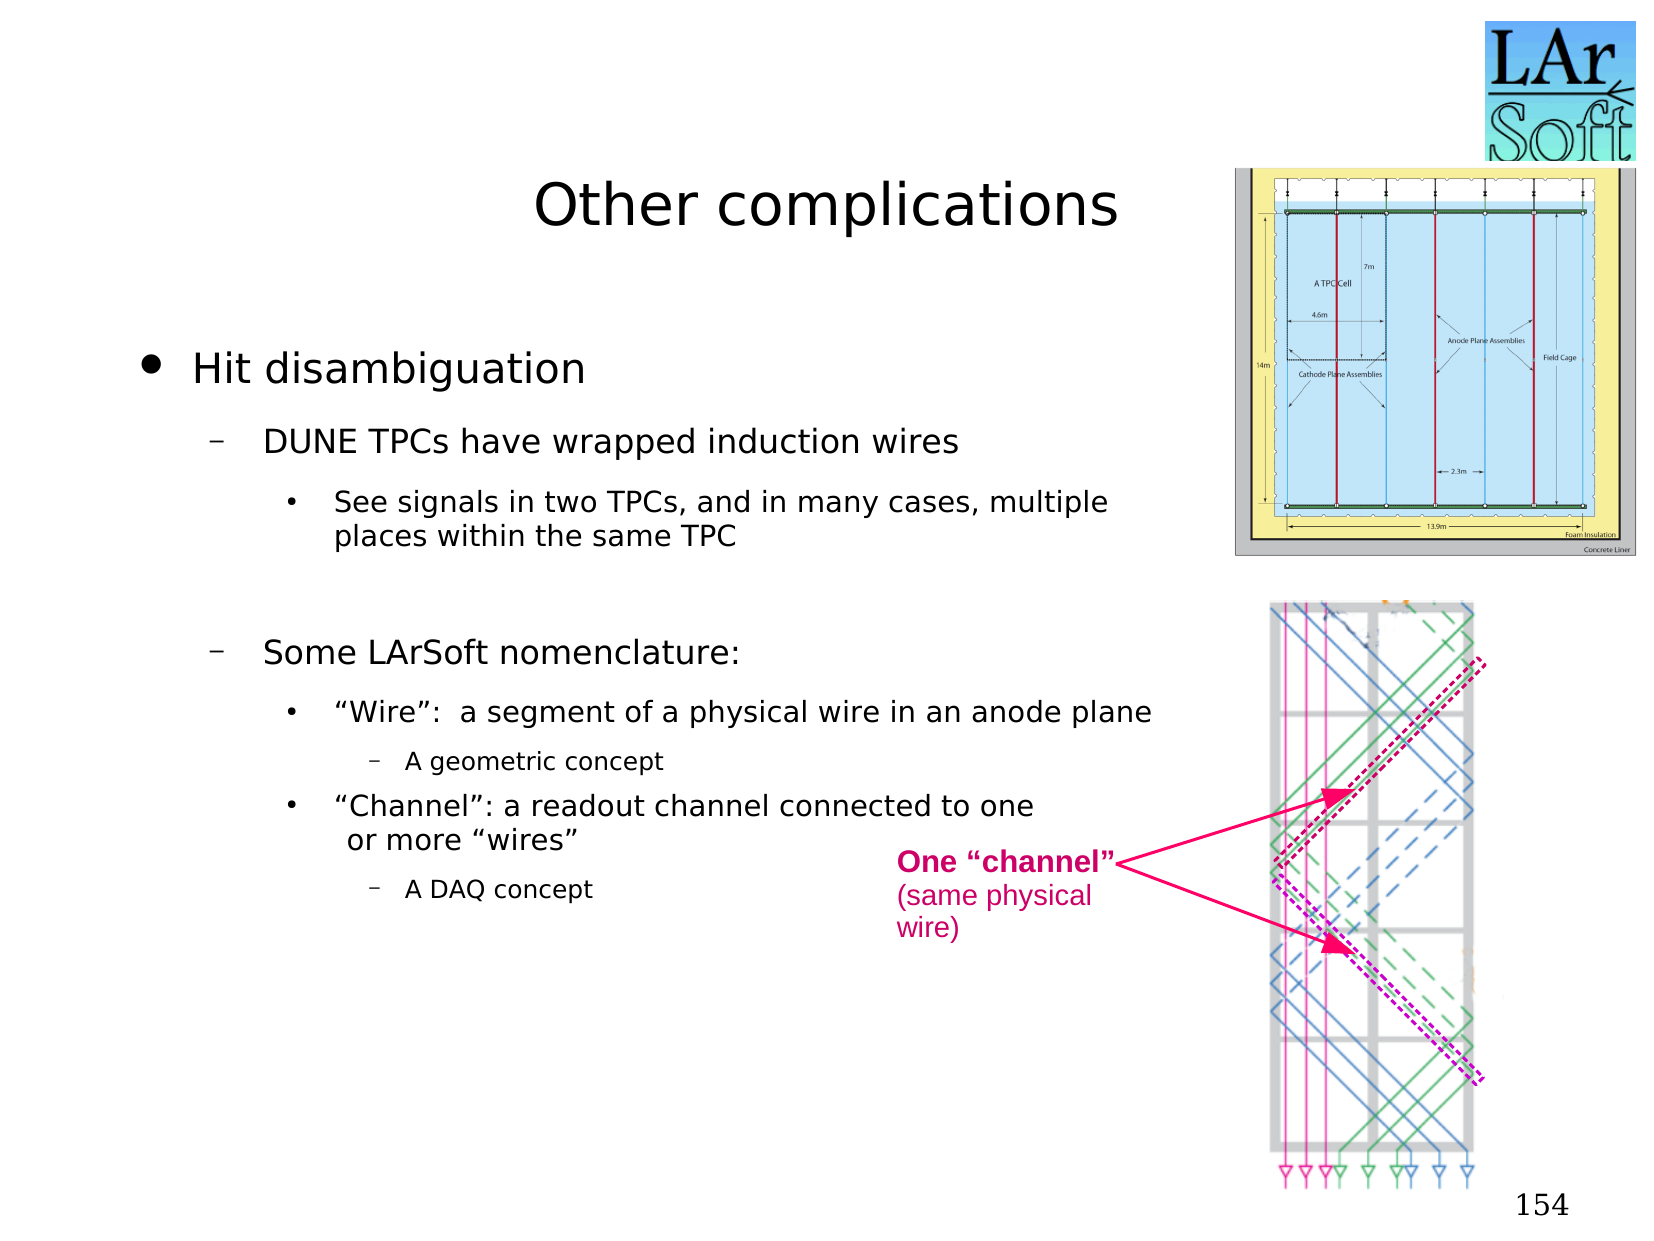

# Other complications
Hit disambiguation
DUNE TPCs have wrapped induction wires
See signals in two TPCs, and in many cases, multiple 					places within the same TPC
Some LArSoft nomenclature:
“Wire”: a segment of a physical wire in an anode plane
A geometric concept
“Channel”: a readout channel connected to one 							or more “wires”
A DAQ concept
One “channel”
(same physical
wire)
154